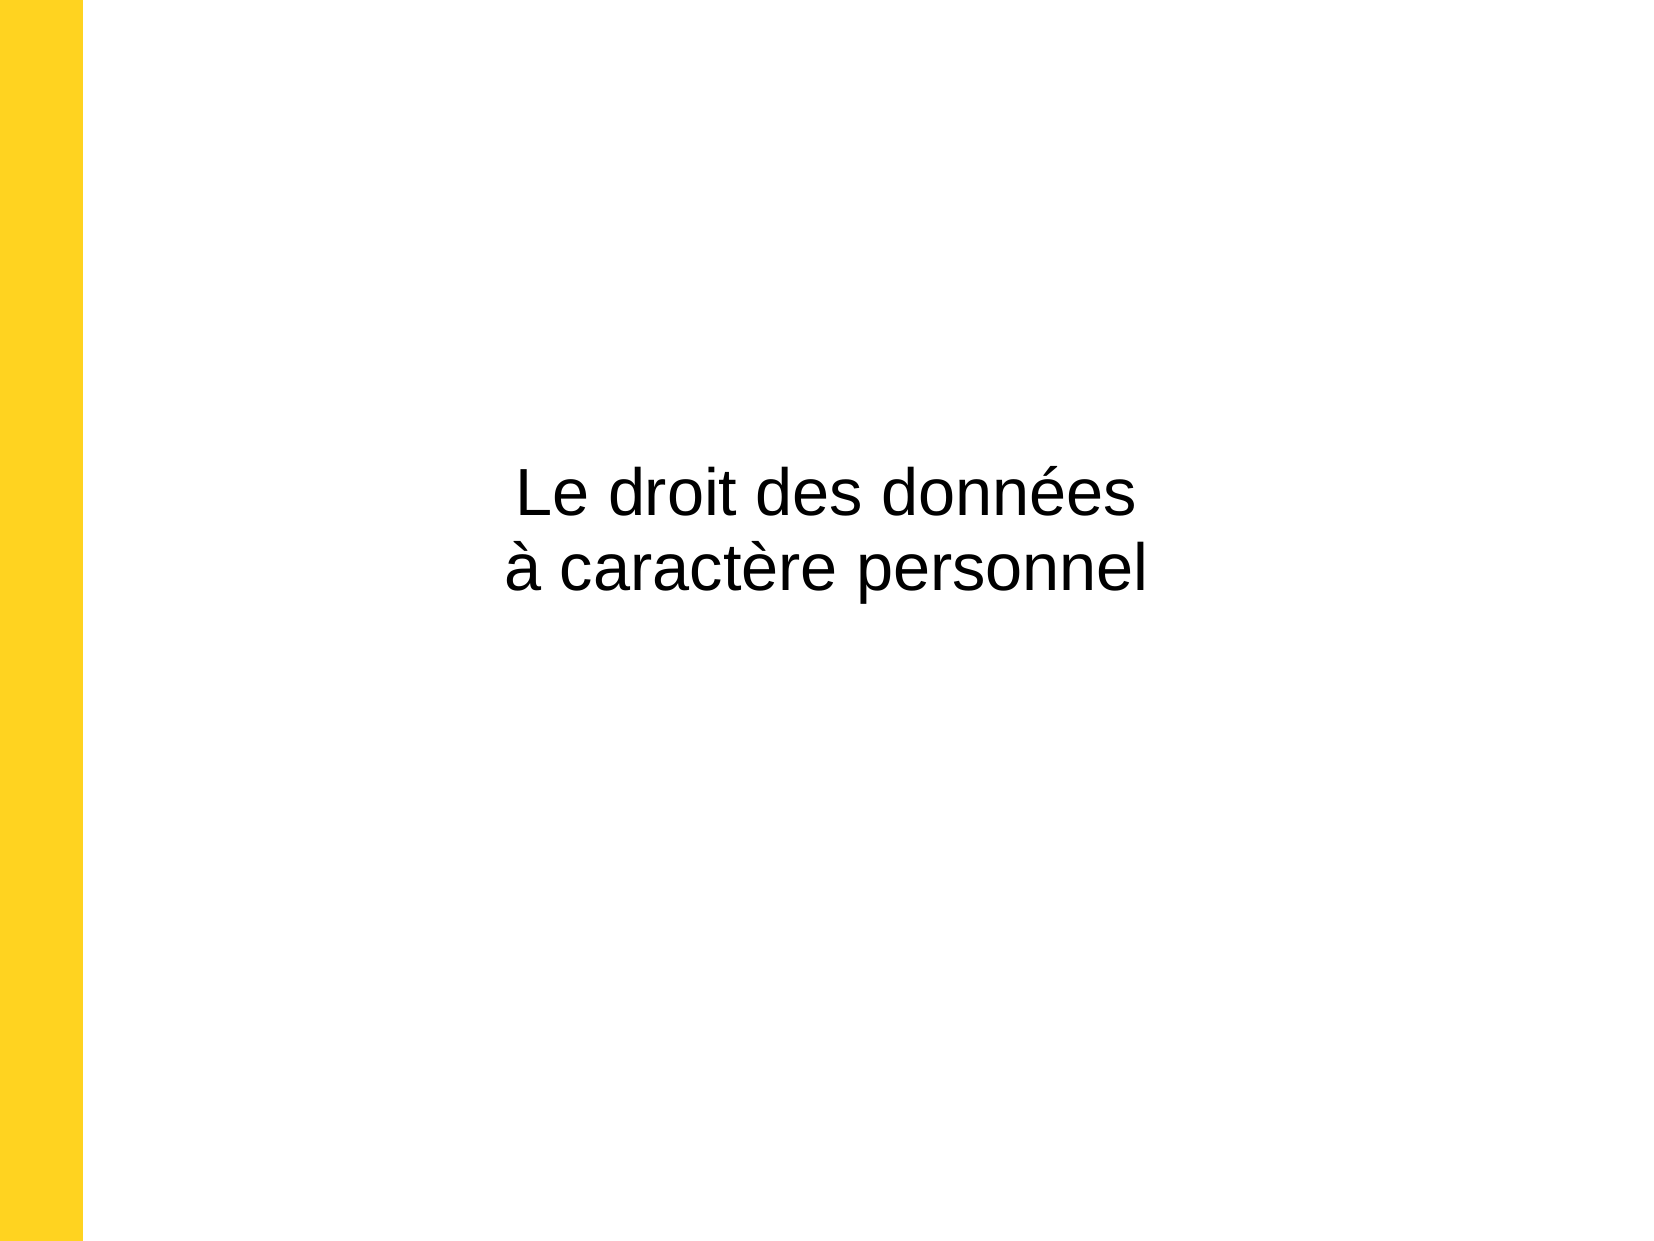

# Le droit des données à caractère personnel